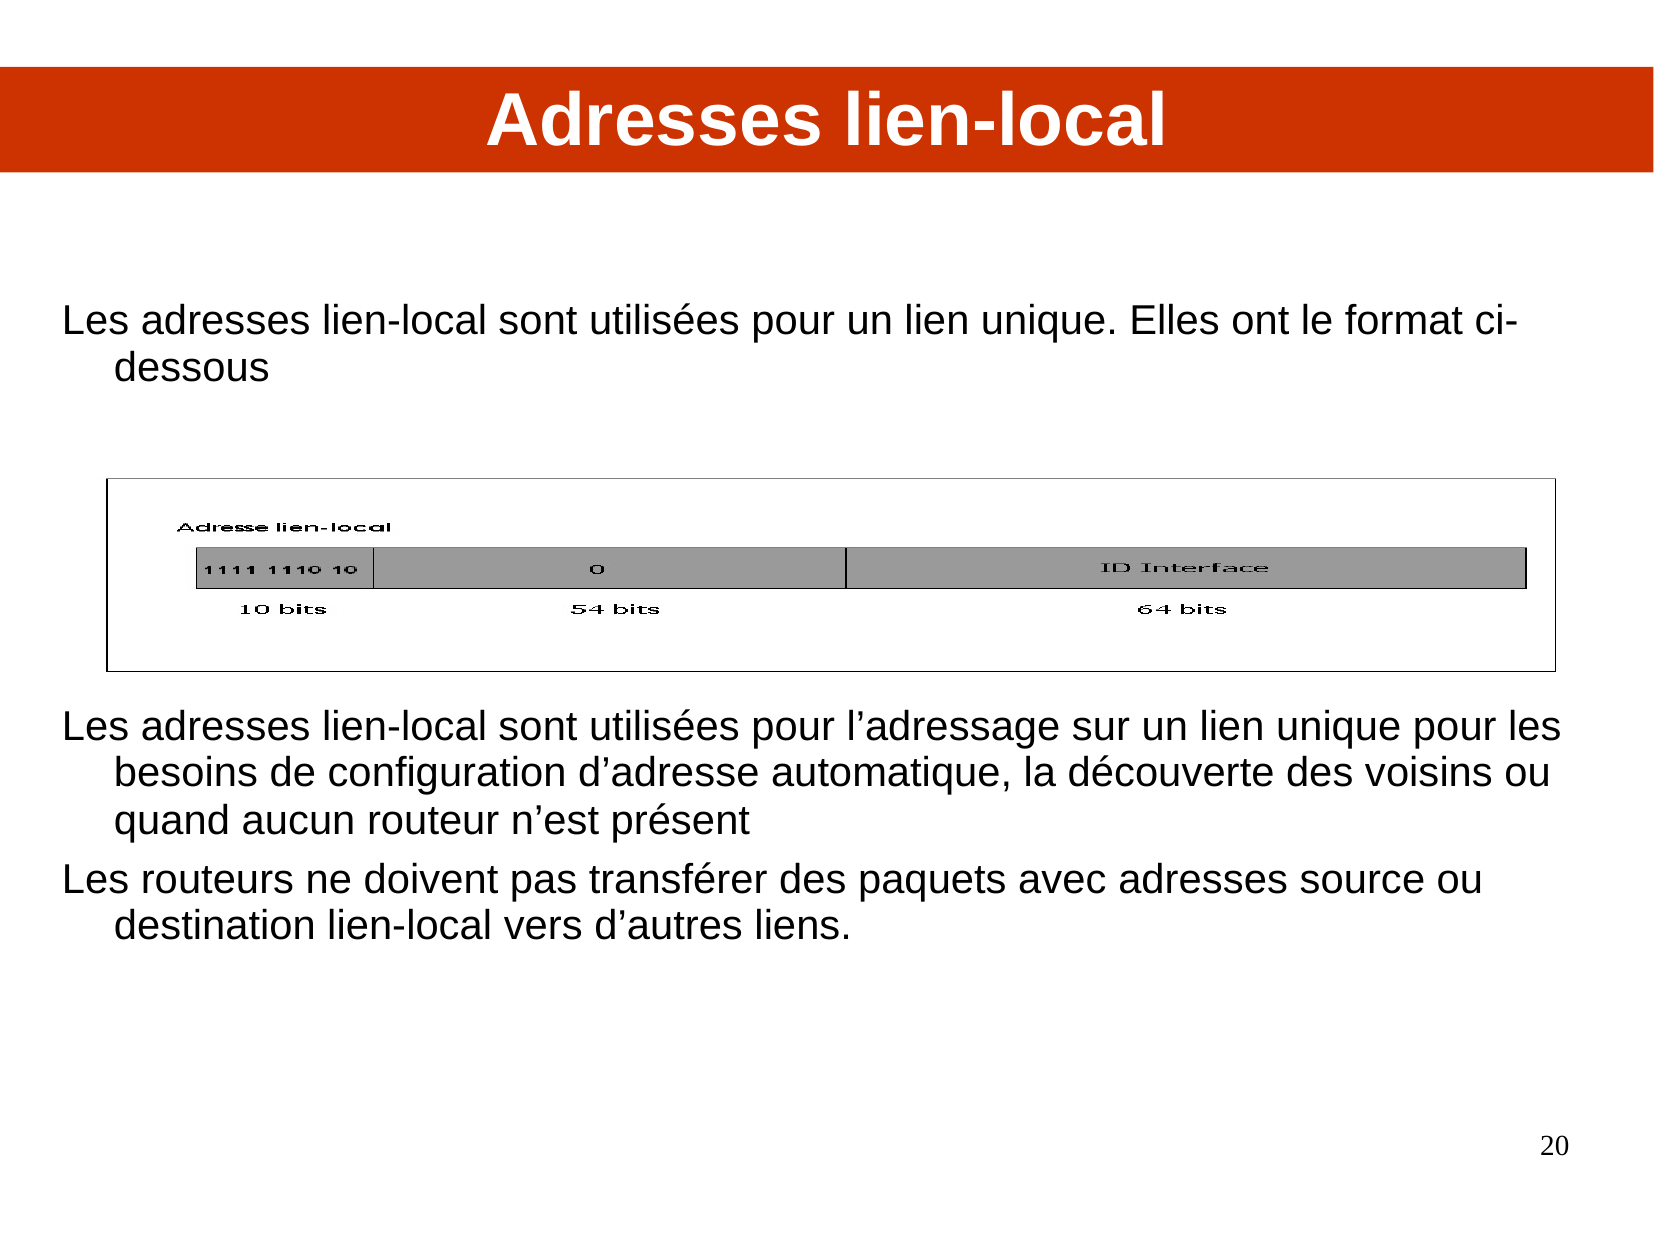

# Adresses lien-local
Les adresses lien-local sont utilisées pour un lien unique. Elles ont le format ci-dessous
Les adresses lien-local sont utilisées pour l’adressage sur un lien unique pour les besoins de configuration d’adresse automatique, la découverte des voisins ou quand aucun routeur n’est présent
Les routeurs ne doivent pas transférer des paquets avec adresses source ou destination lien-local vers d’autres liens.